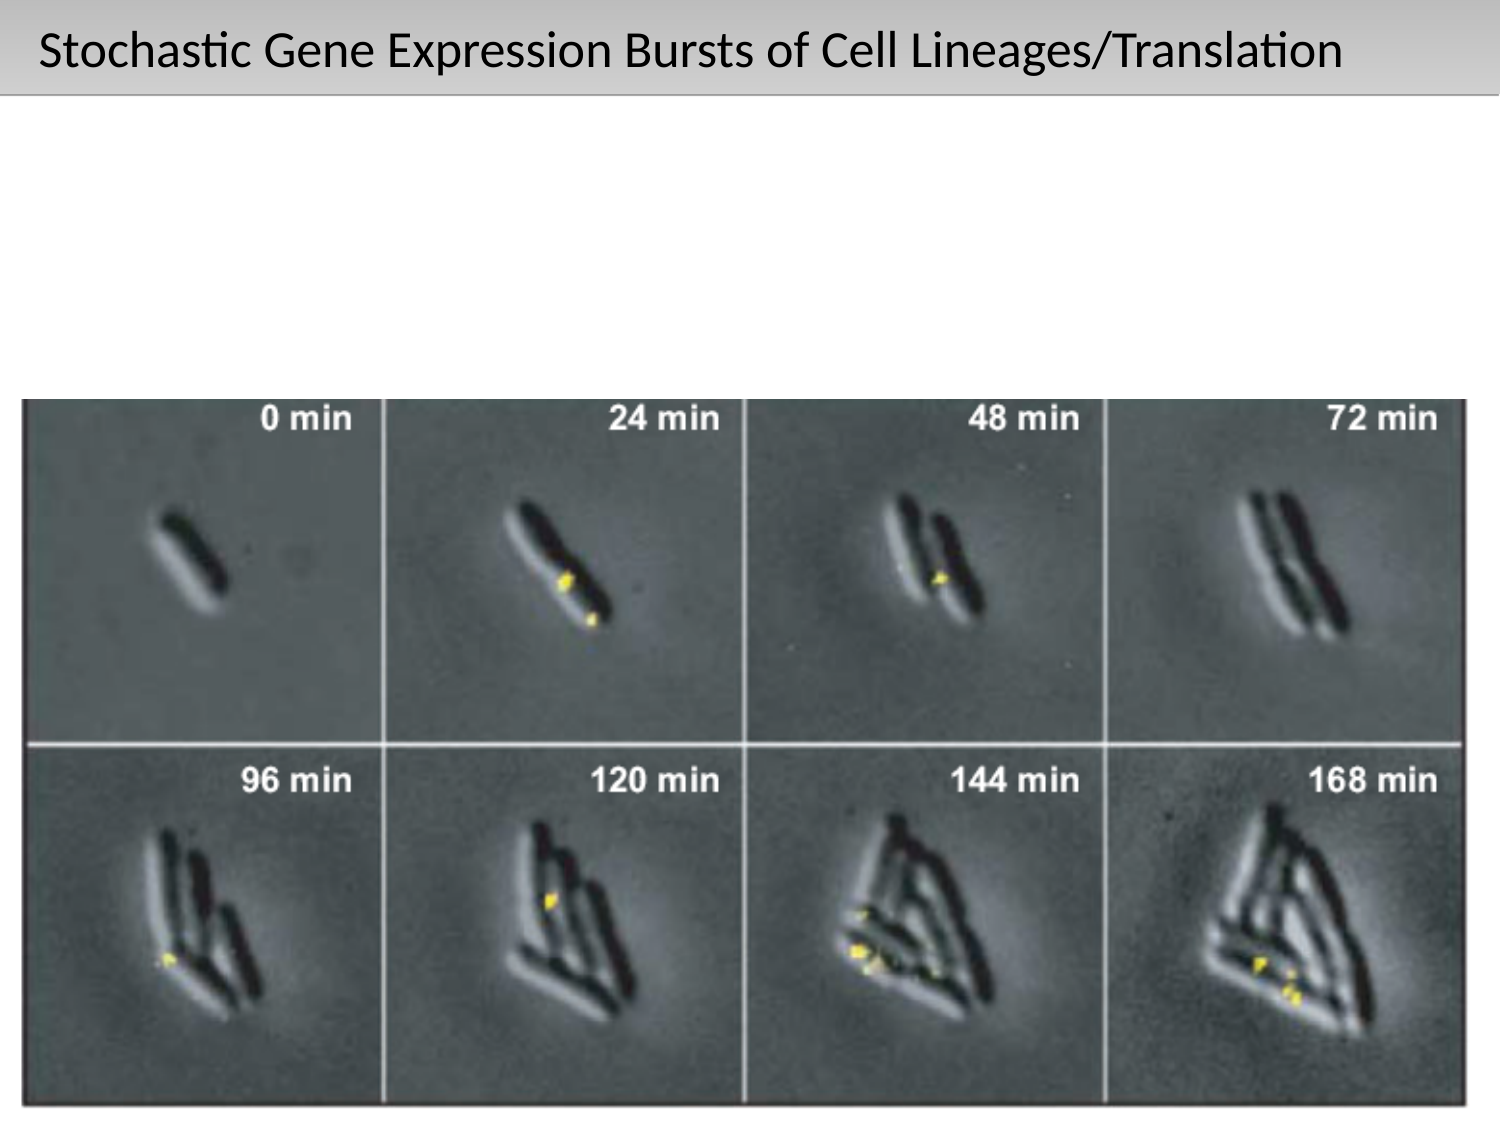

# Stochastic Gene Expression Bursts of Cell Lineages/Translation
Time-lapse movie of fluorescence images (yellow) overlaid with simultaneous DIC images (gray) of Escherichia coli cells expressing Tsr-Venus fusion proteins under the repressed condition. In the experiment, images are collected every 3 min with a 100-ms exposure immediately followed by a 1-s exposure for photobleaching to prevent accumulation of FPs.